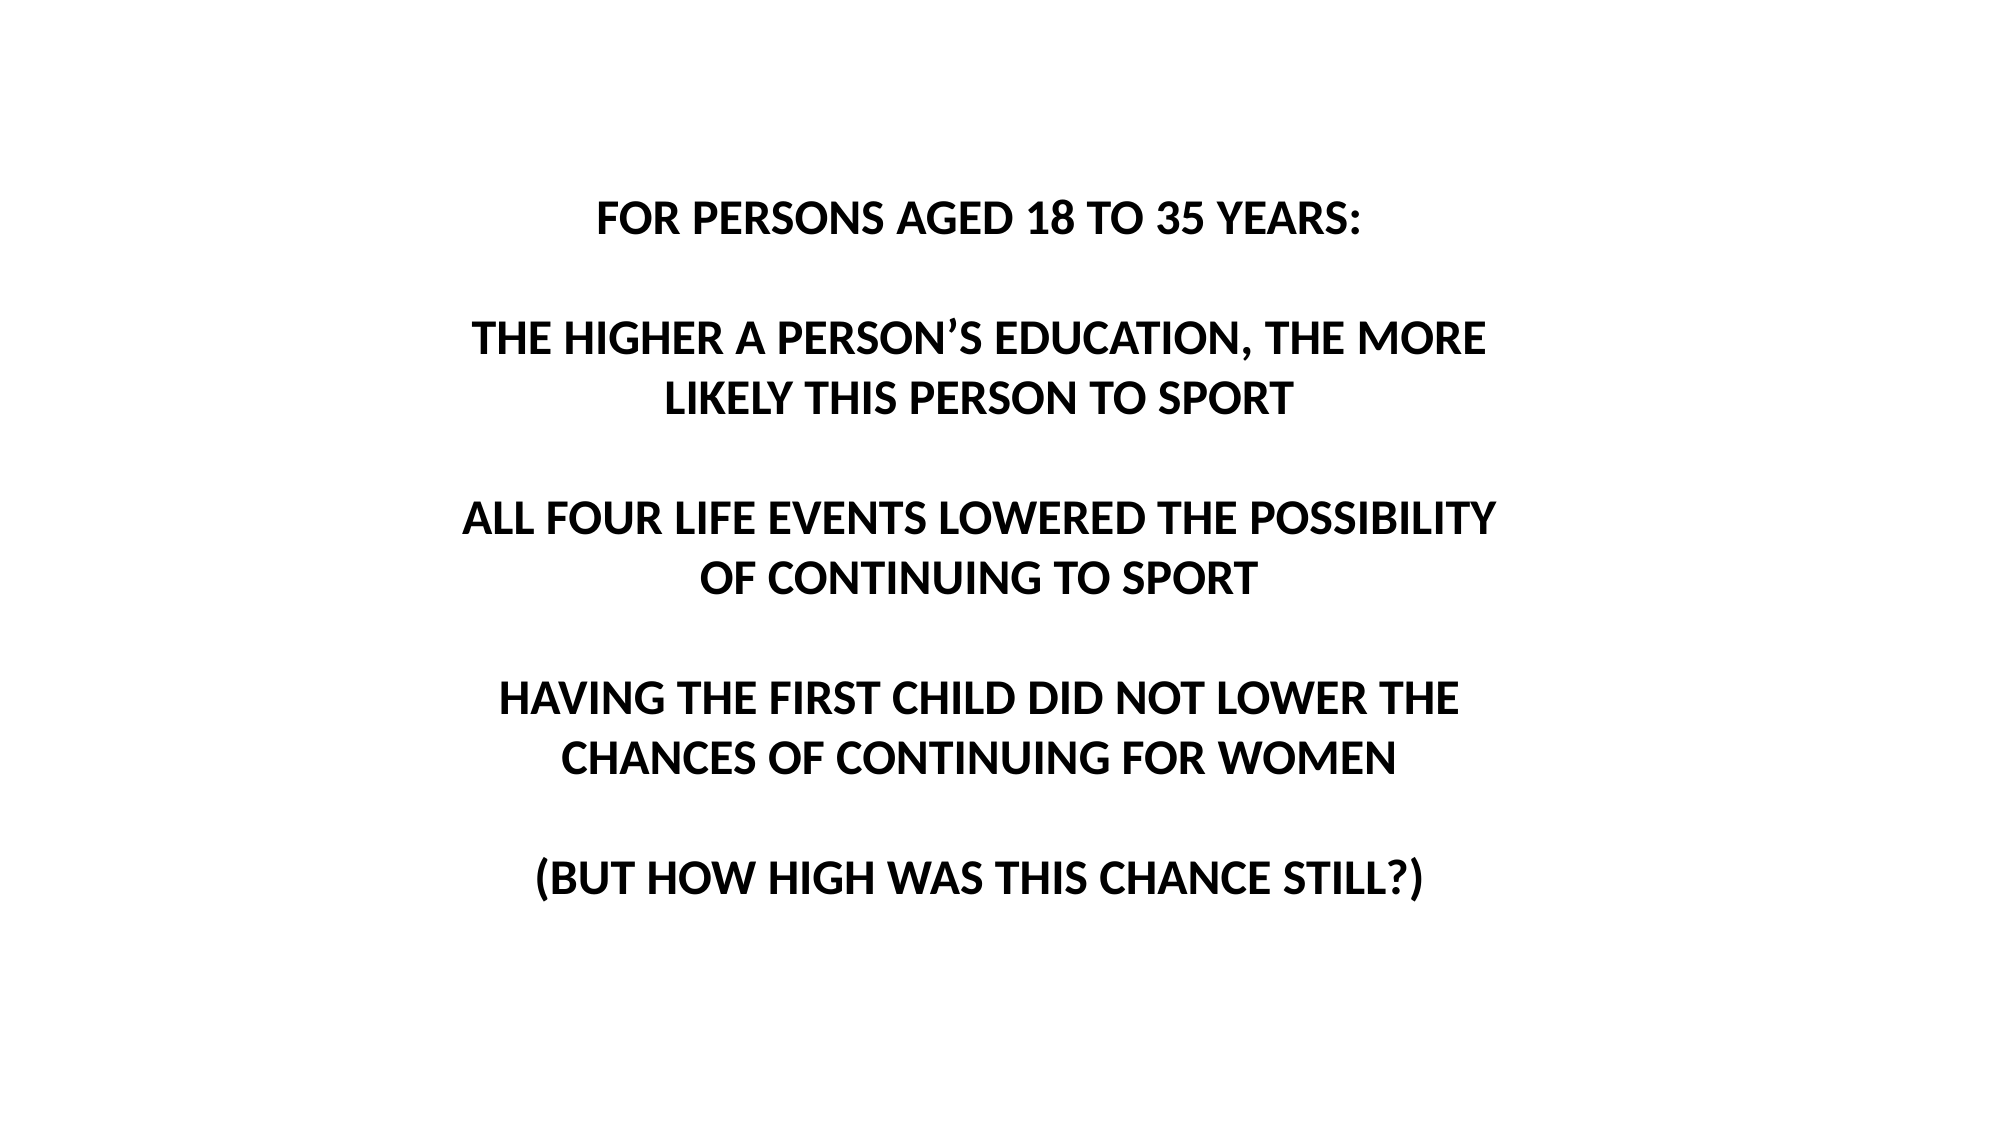

FOR PERSONS AGED 18 TO 35 YEARS:
THE HIGHER A PERSON’S EDUCATION, THE MORE LIKELY THIS PERSON TO SPORT
ALL FOUR LIFE EVENTS LOWERED THE POSSIBILITY OF CONTINUING TO SPORT
HAVING THE FIRST CHILD DID NOT LOWER THE CHANCES OF CONTINUING FOR WOMEN
(BUT HOW HIGH WAS THIS CHANCE STILL?)